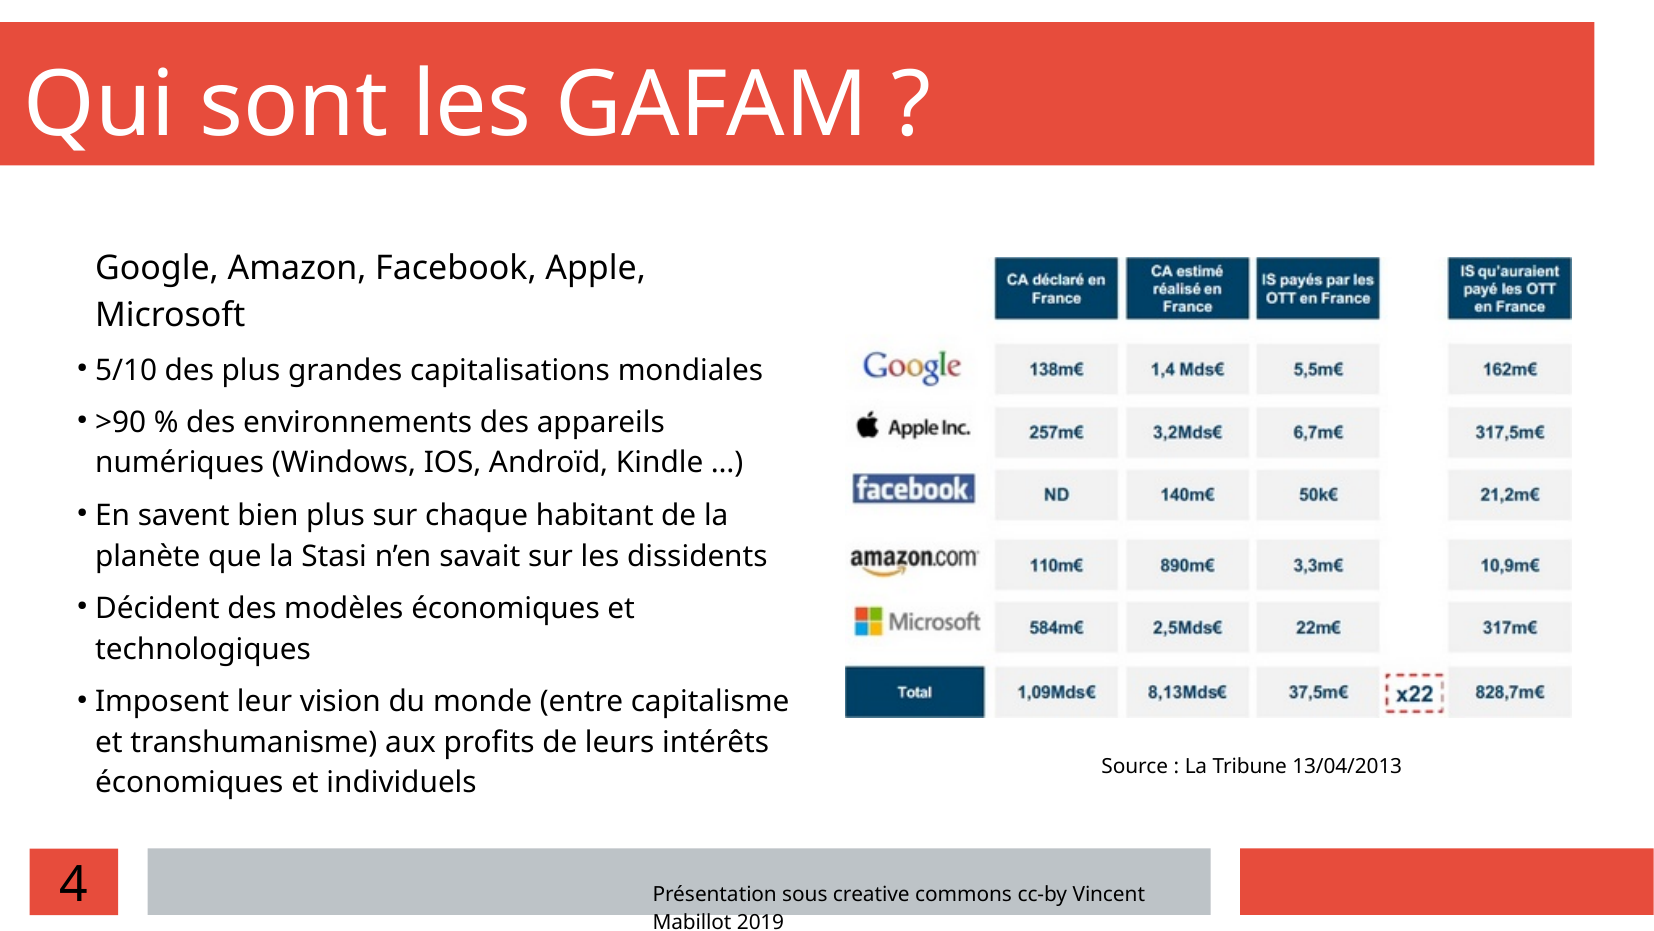

# Qui sont les GAFAM ?
Google, Amazon, Facebook, Apple, Microsoft
5/10 des plus grandes capitalisations mondiales
>90 % des environnements des appareils numériques (Windows, IOS, Androïd, Kindle …)
En savent bien plus sur chaque habitant de la planète que la Stasi n’en savait sur les dissidents
Décident des modèles économiques et technologiques
Imposent leur vision du monde (entre capitalisme et transhumanisme) aux profits de leurs intérêts économiques et individuels
Source : La Tribune 13/04/2013